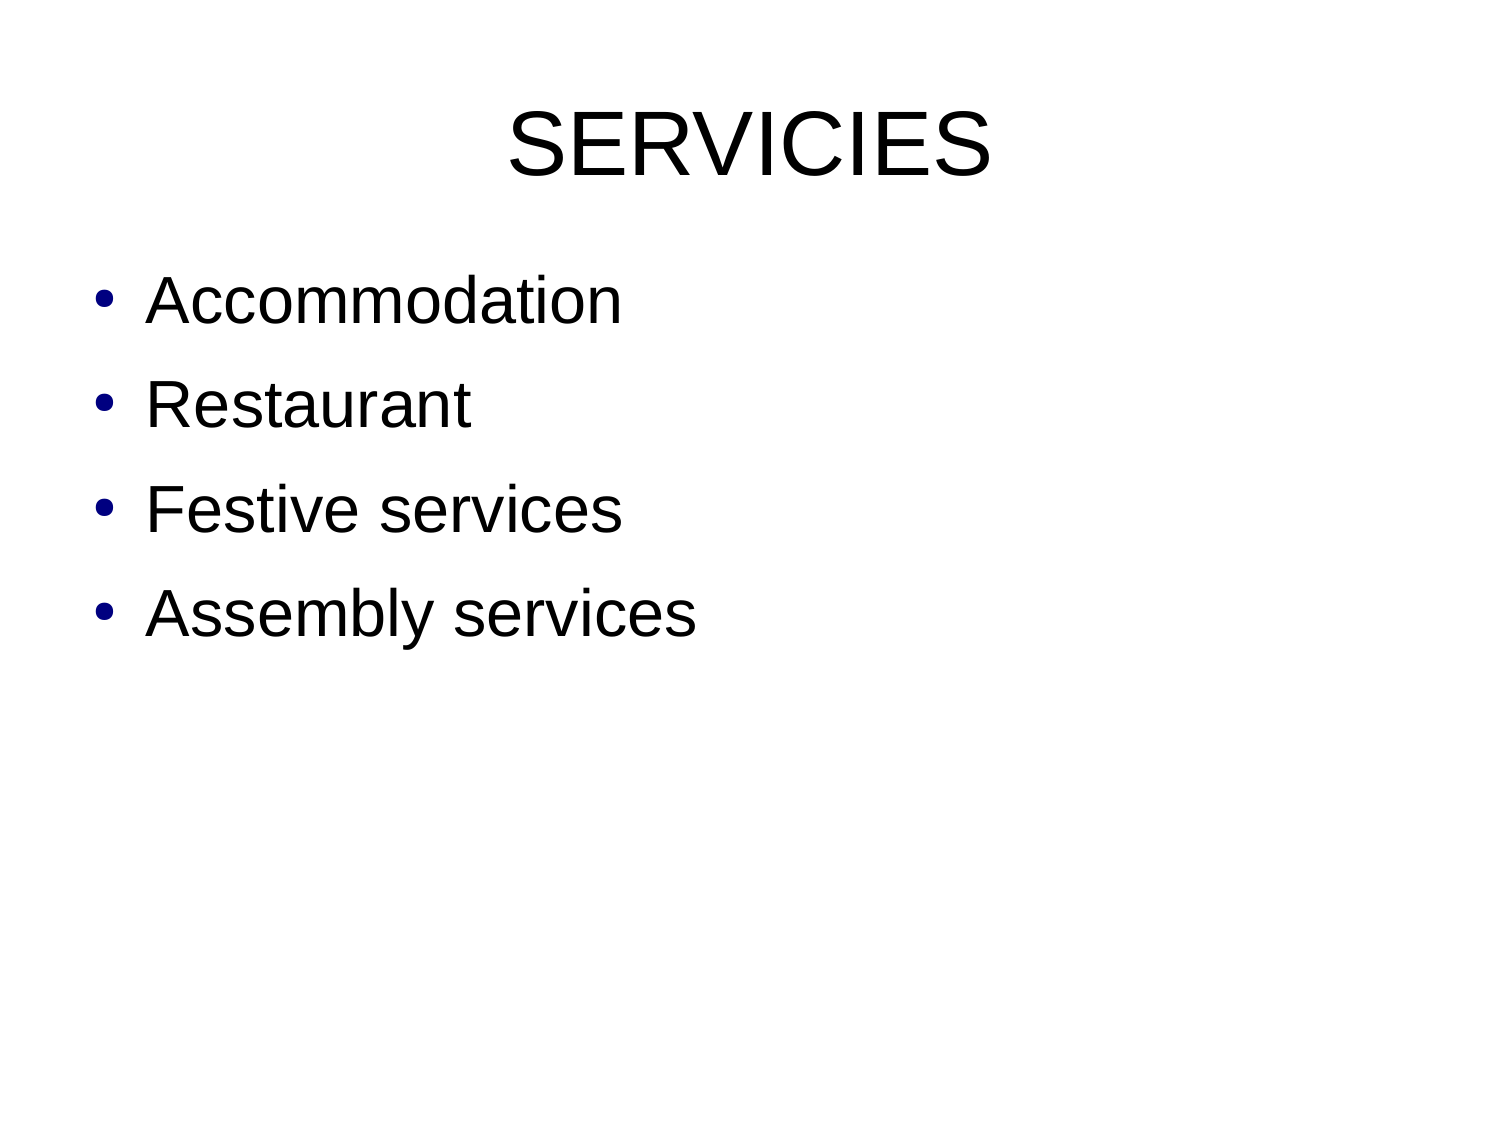

# SERVICIES
Accommodation
Restaurant
Festive services
Assembly services